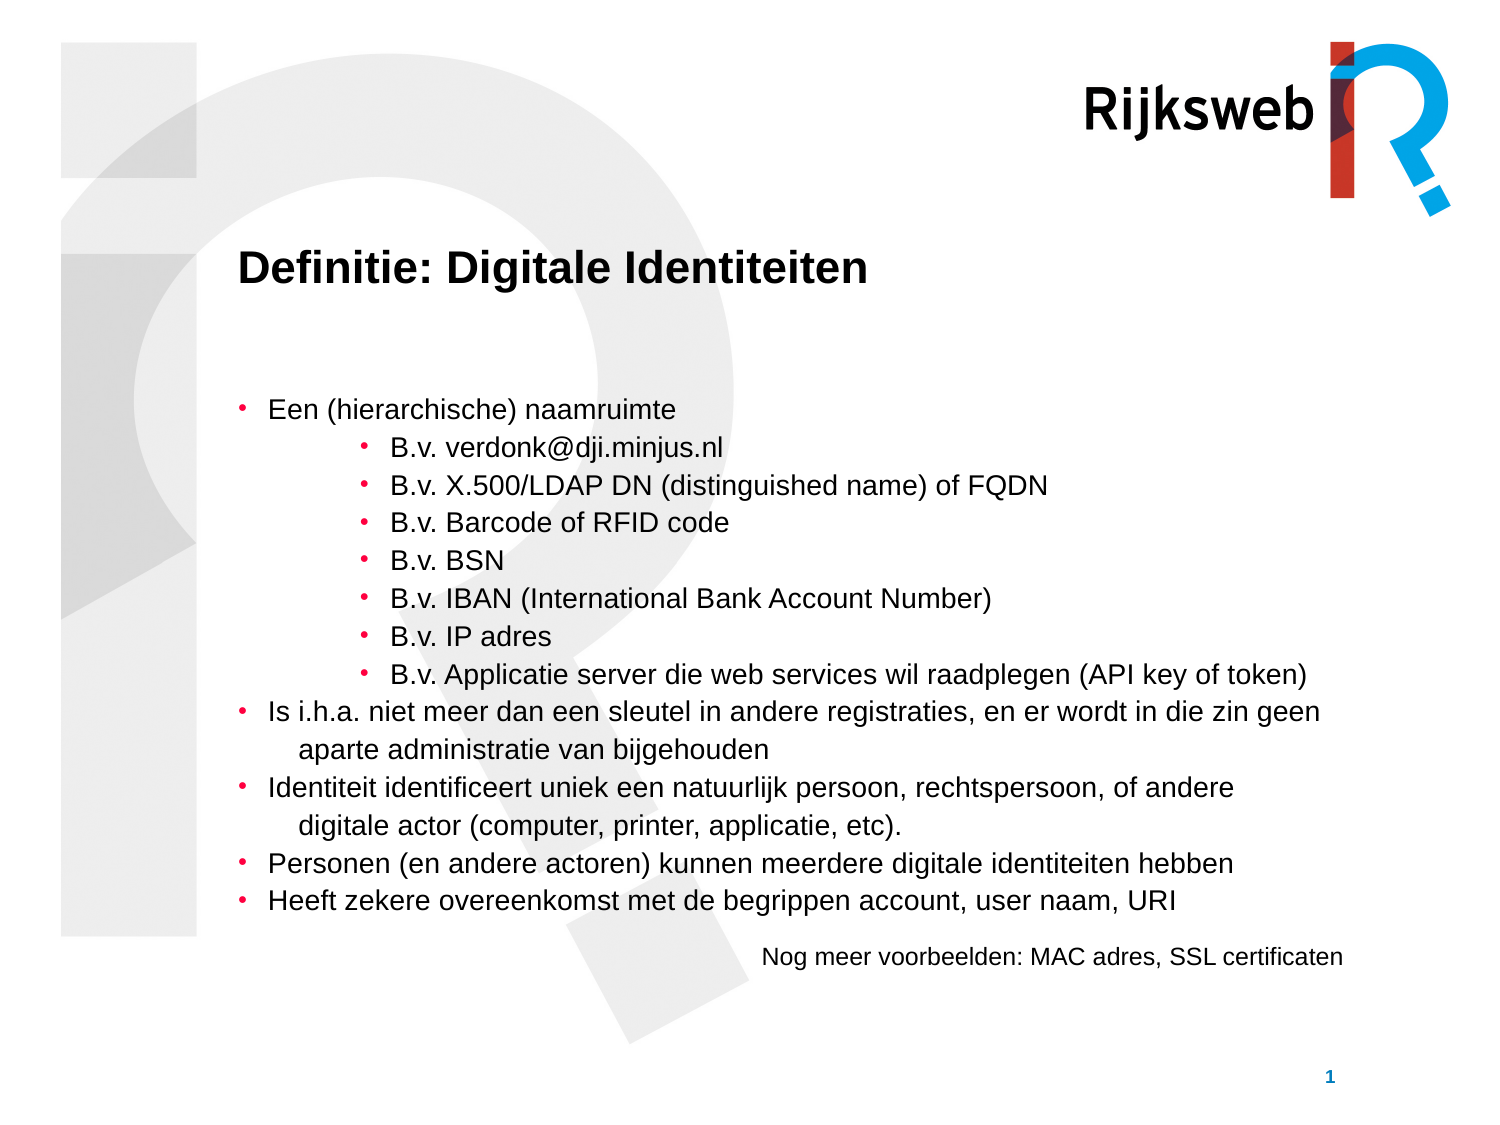

# Definitie: Digitale Identiteiten
Een (hierarchische) naamruimte
B.v. verdonk@dji.minjus.nl
B.v. X.500/LDAP DN (distinguished name) of FQDN
B.v. Barcode of RFID code
B.v. BSN
B.v. IBAN (International Bank Account Number)
B.v. IP adres
B.v. Applicatie server die web services wil raadplegen (API key of token)
Is i.h.a. niet meer dan een sleutel in andere registraties, en er wordt in die zin geen aparte administratie van bijgehouden
Identiteit identificeert uniek een natuurlijk persoon, rechtspersoon, of andere digitale actor (computer, printer, applicatie, etc).
Personen (en andere actoren) kunnen meerdere digitale identiteiten hebben
Heeft zekere overeenkomst met de begrippen account, user naam, URI
Nog meer voorbeelden: MAC adres, SSL certificaten